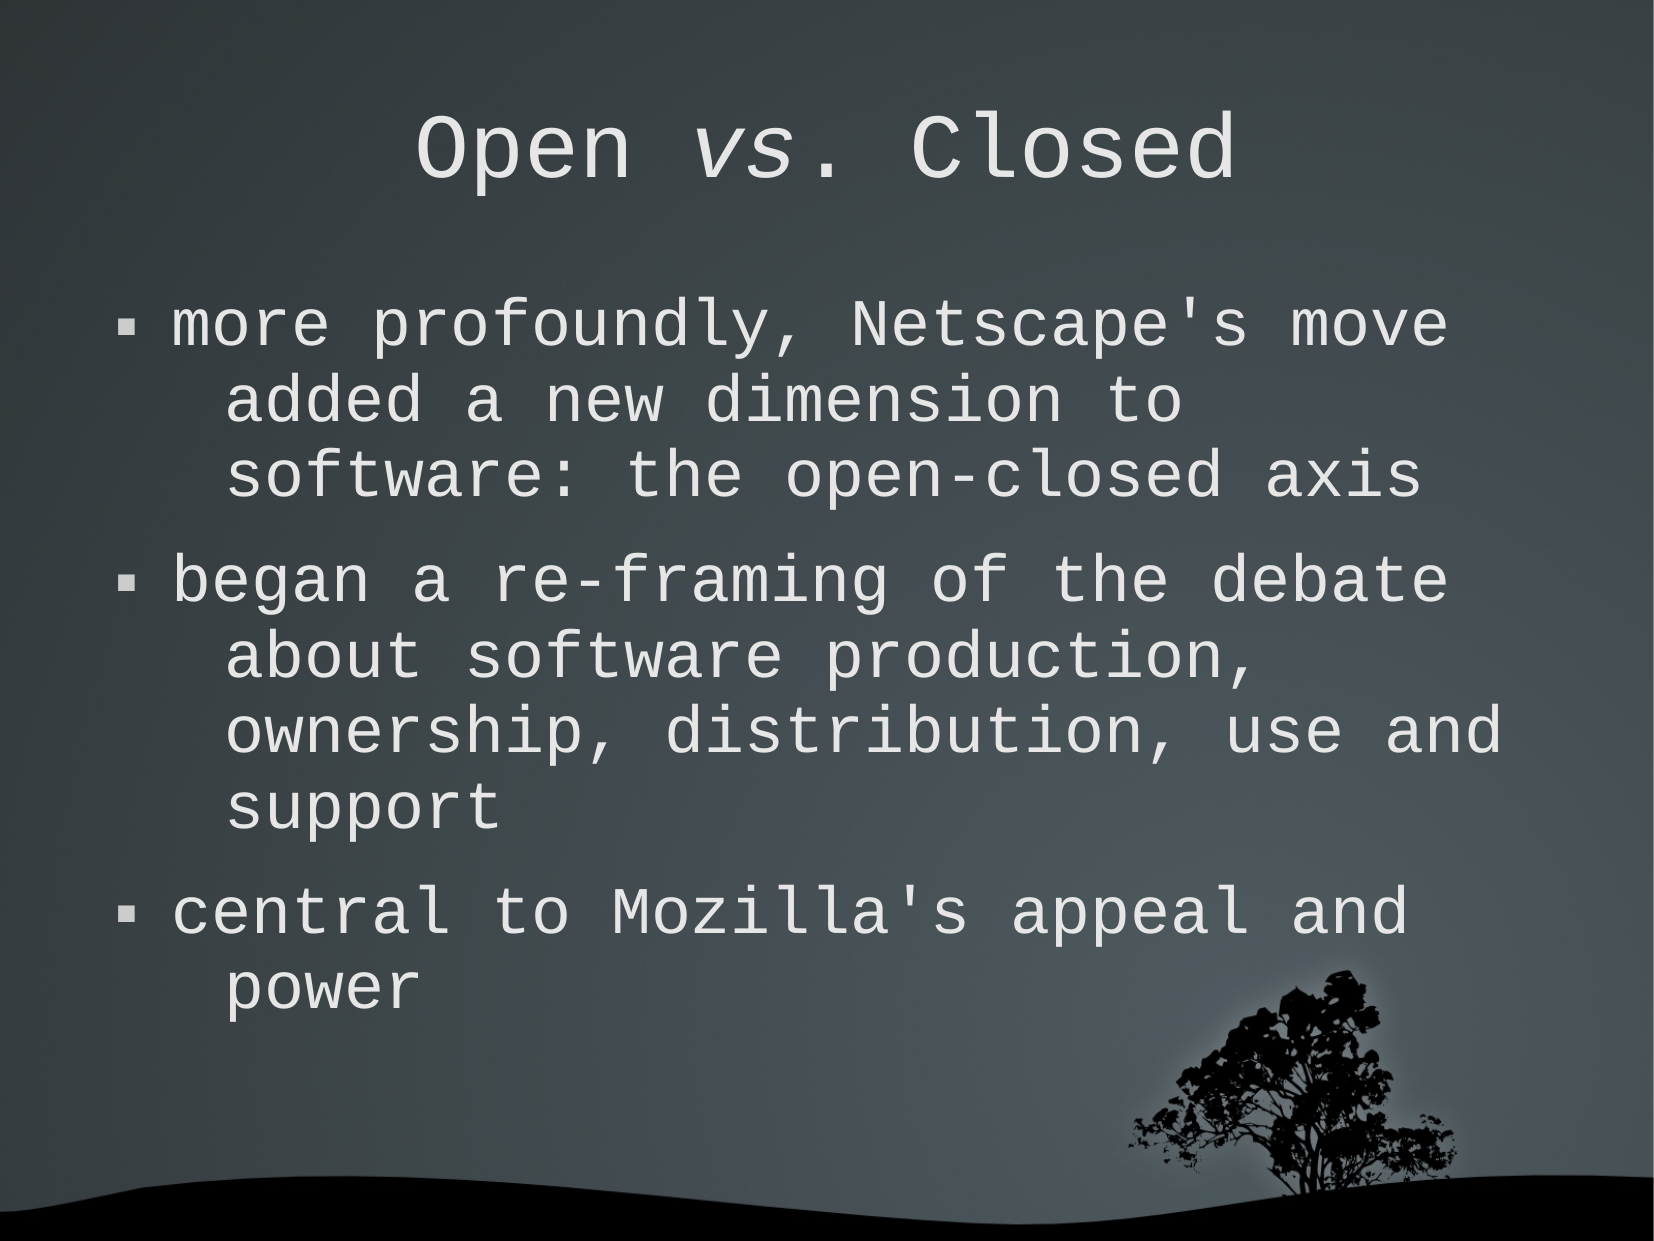

# Open vs. Closed
more profoundly, Netscape's move added a new dimension to software: the open-closed axis
began a re-framing of the debate about software production, ownership, distribution, use and support
central to Mozilla's appeal and power